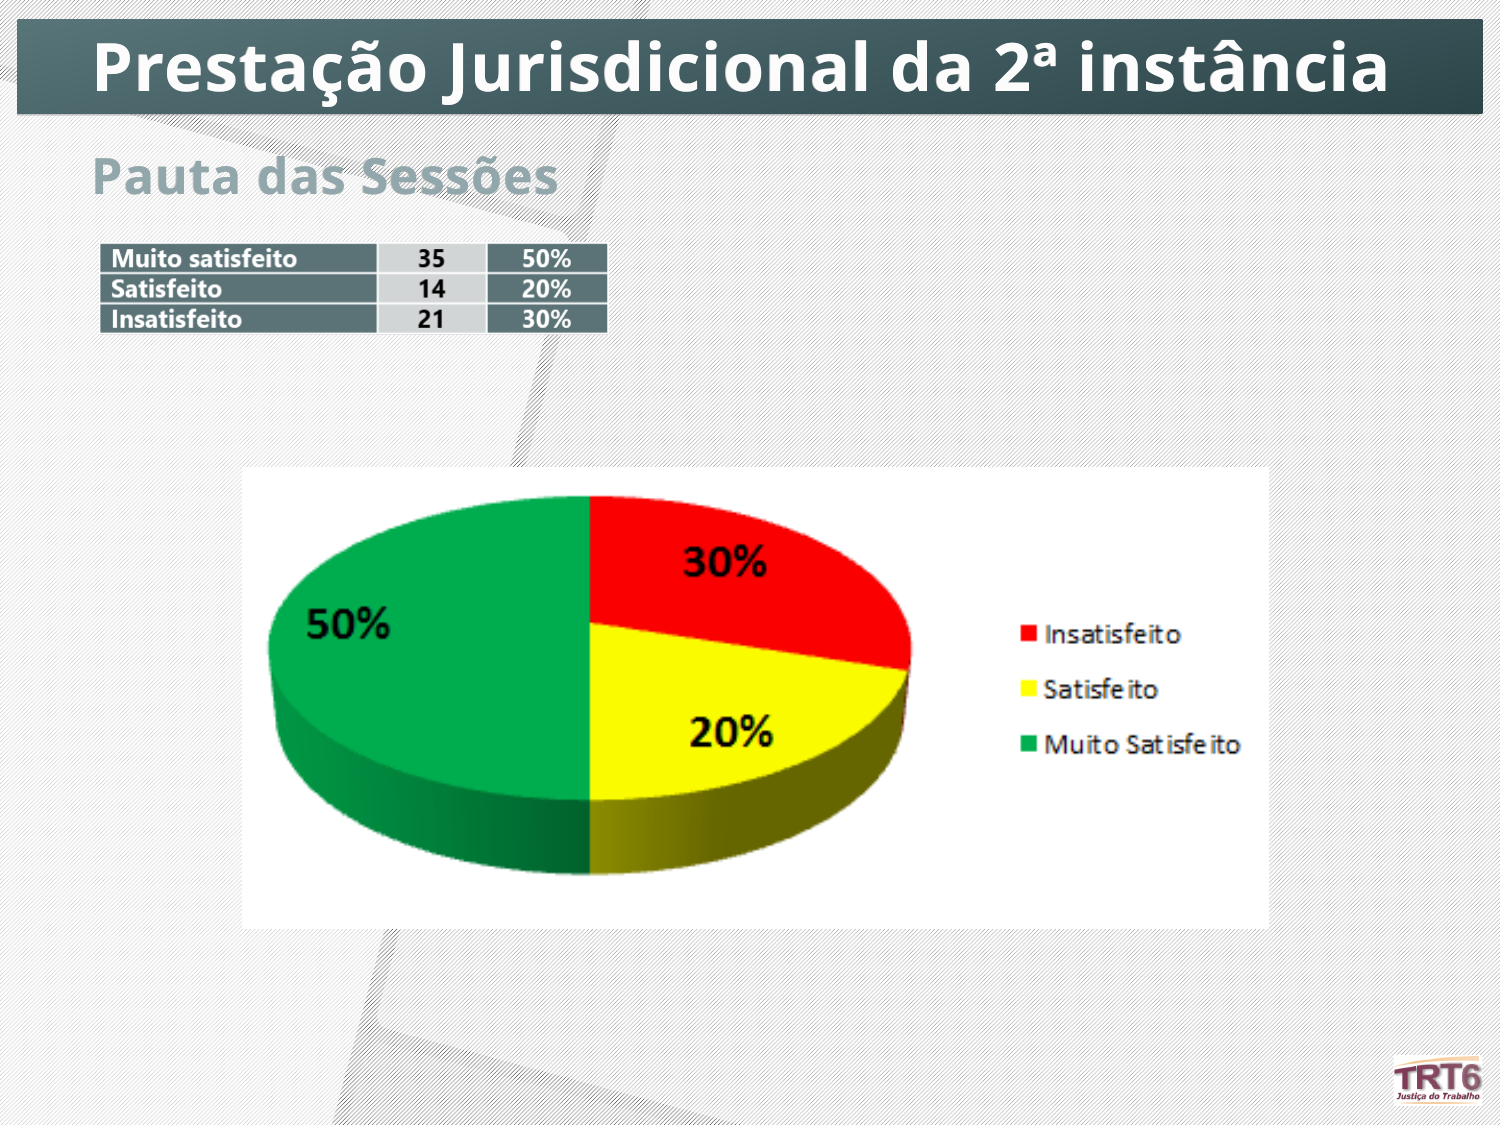

Prestação Jurisdicional da 2ª instância
Pauta das Sessões